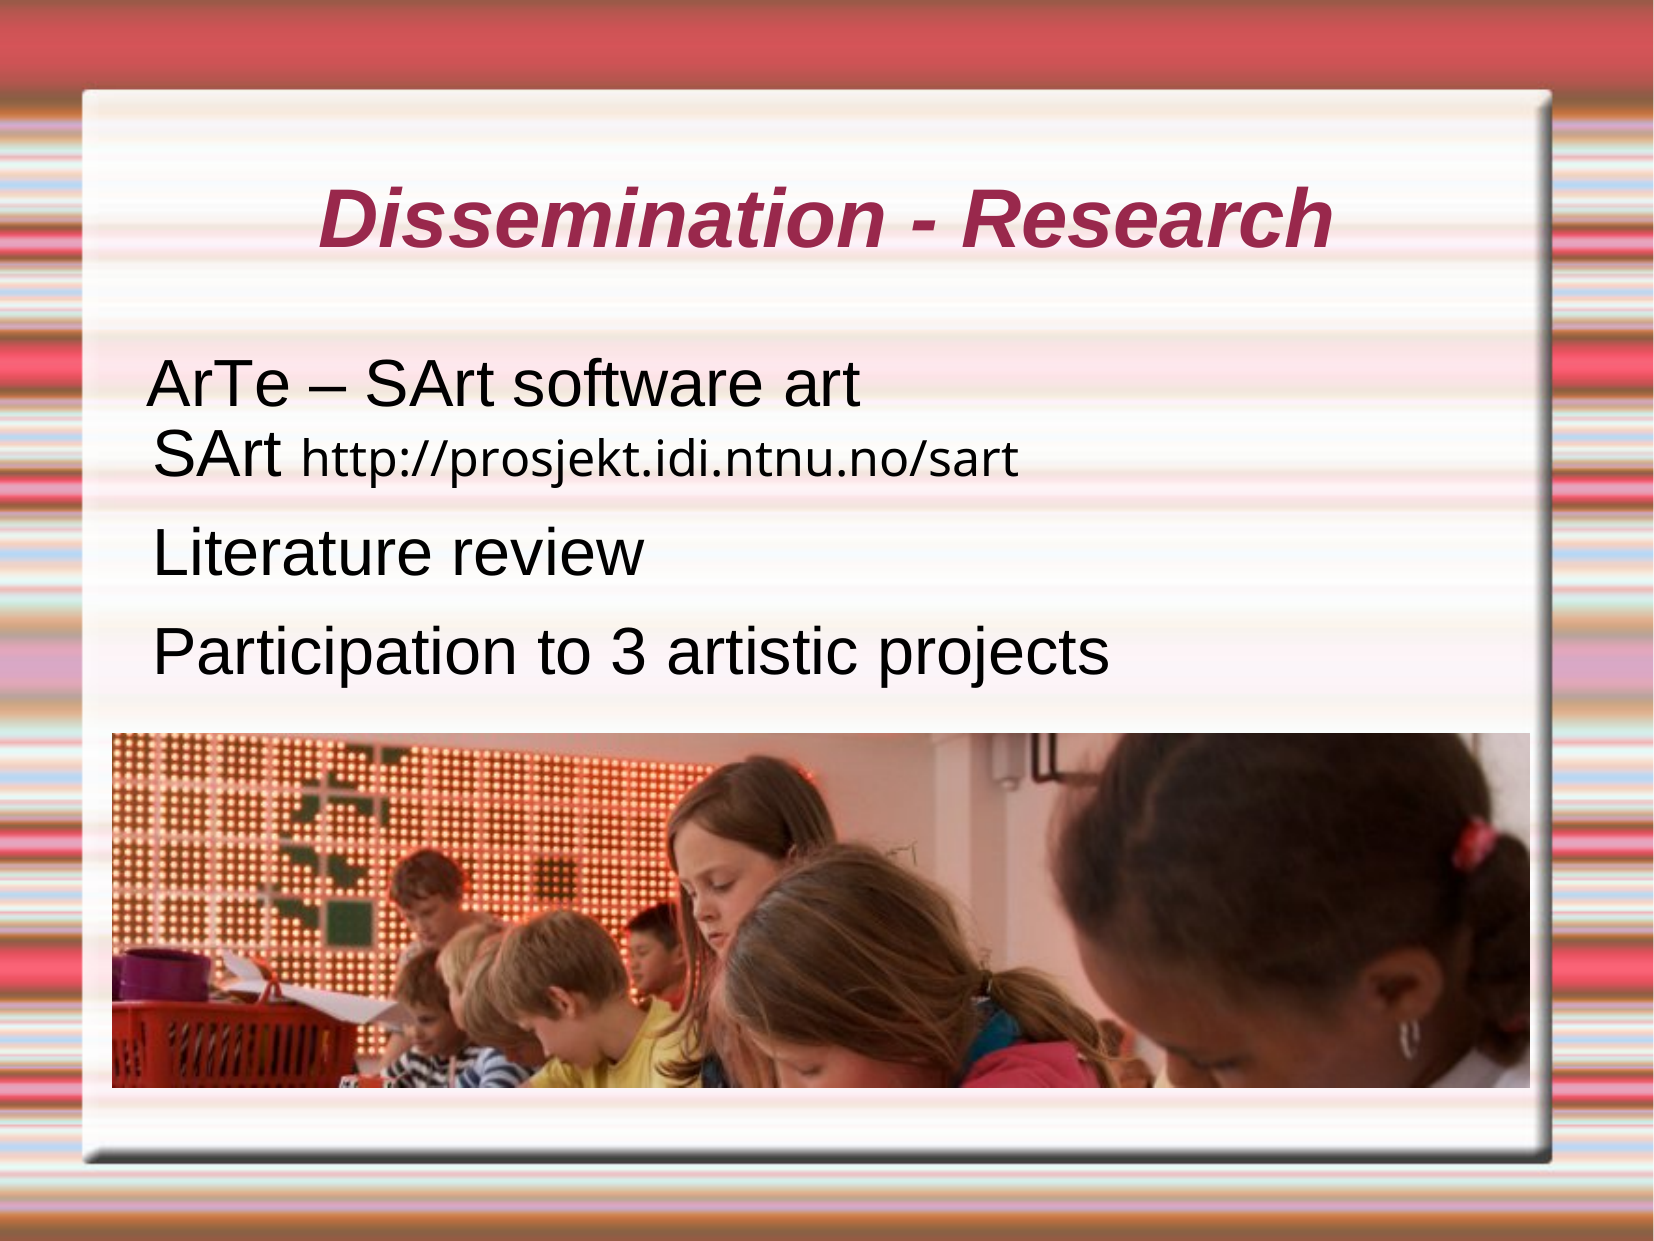

# Dissemination - Research
ArTe – SArt software art
SArt http://prosjekt.idi.ntnu.no/sart‏
Literature review
Participation to 3 artistic projects